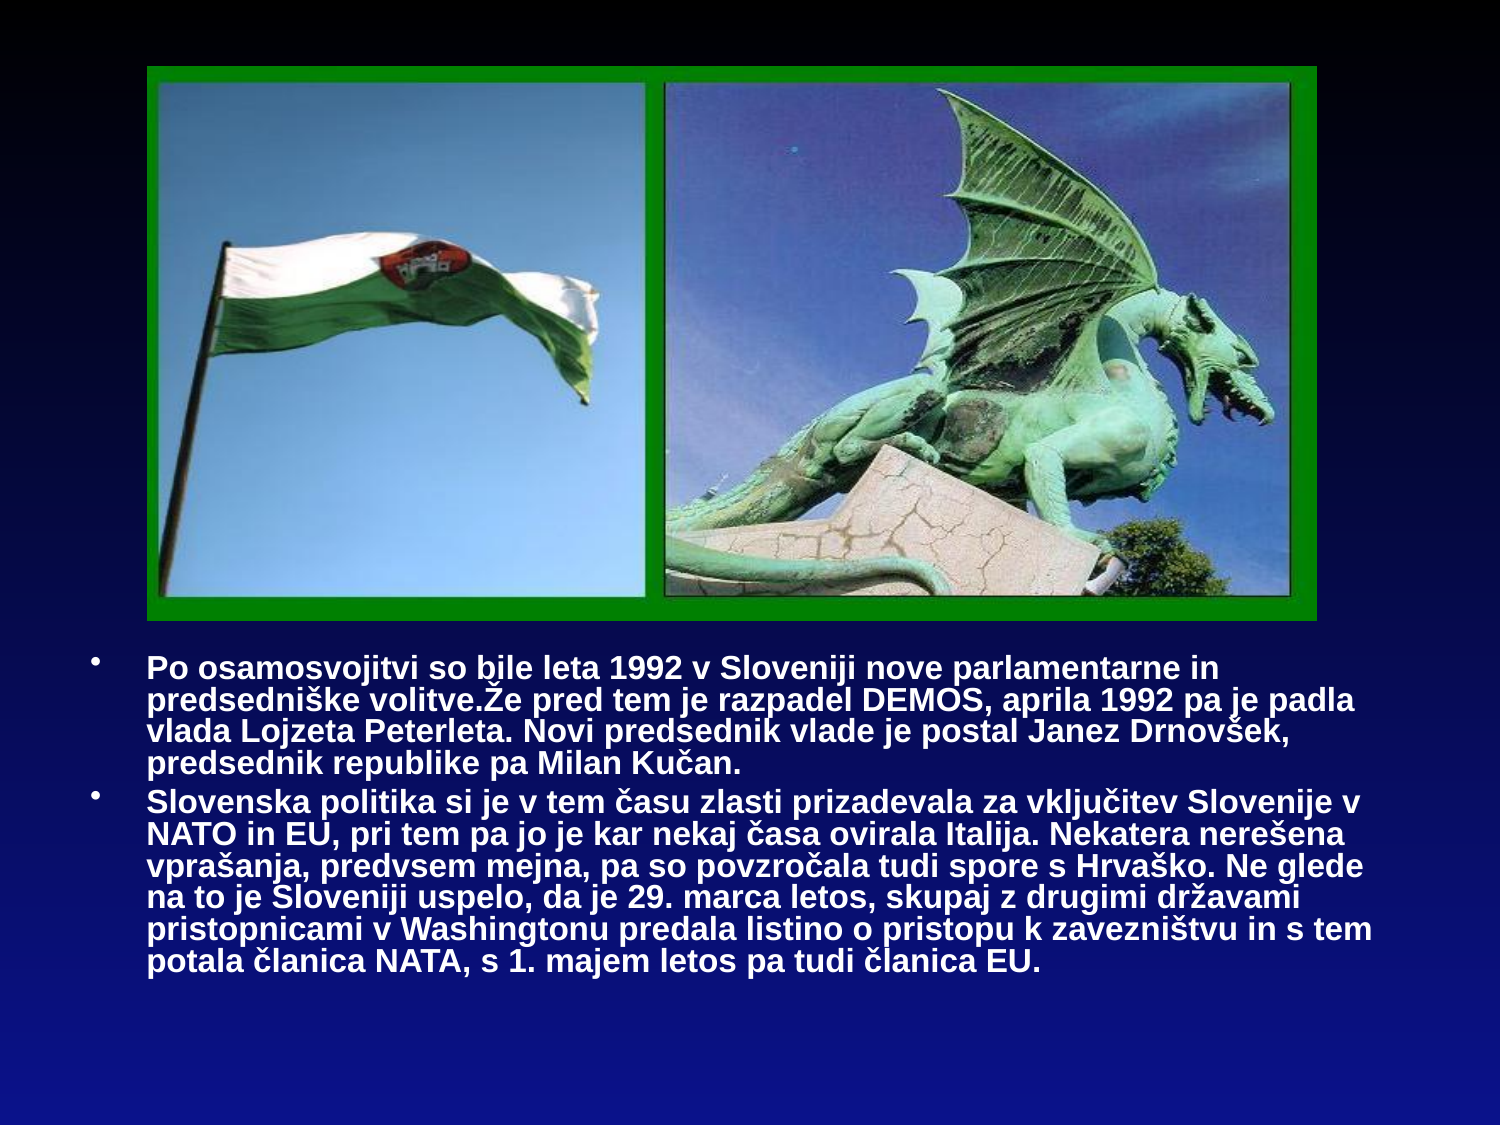

#
Po osamosvojitvi so bile leta 1992 v Sloveniji nove parlamentarne in predsedniške volitve.Že pred tem je razpadel DEMOS, aprila 1992 pa je padla vlada Lojzeta Peterleta. Novi predsednik vlade je postal Janez Drnovšek, predsednik republike pa Milan Kučan.
Slovenska politika si je v tem času zlasti prizadevala za vključitev Slovenije v NATO in EU, pri tem pa jo je kar nekaj časa ovirala Italija. Nekatera nerešena vprašanja, predvsem mejna, pa so povzročala tudi spore s Hrvaško. Ne glede na to je Sloveniji uspelo, da je 29. marca letos, skupaj z drugimi državami pristopnicami v Washingtonu predala listino o pristopu k zavezništvu in s tem potala članica NATA, s 1. majem letos pa tudi članica EU.